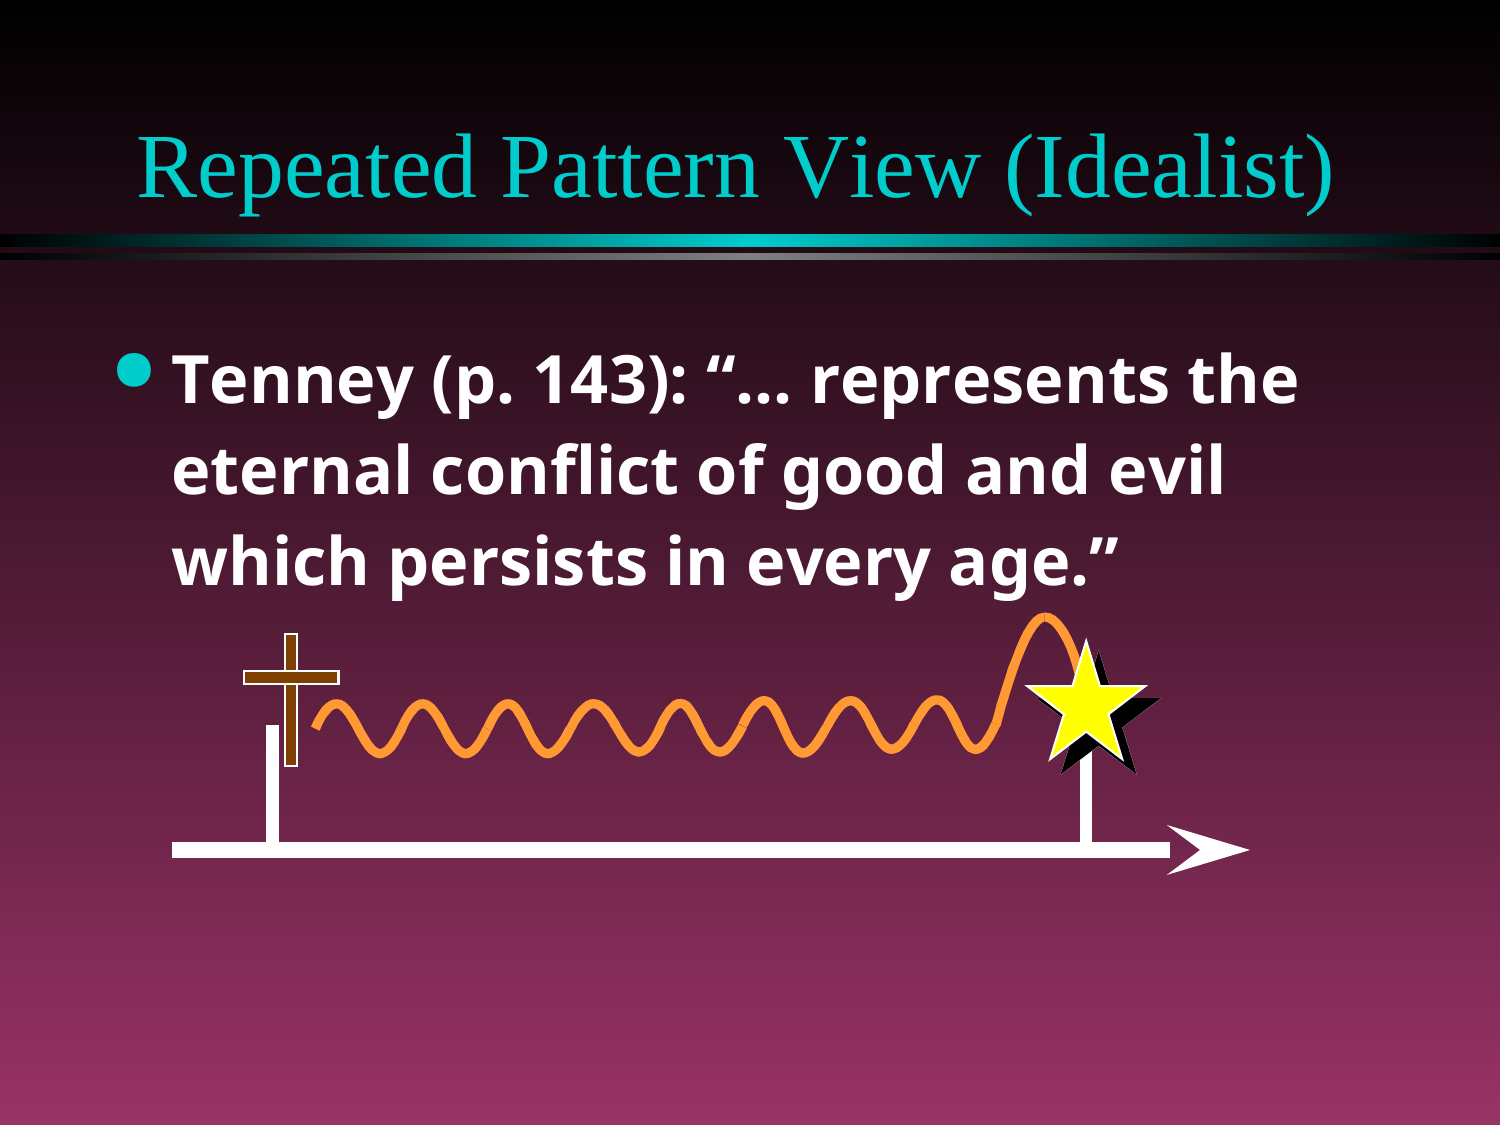

# Repeated Pattern View (Idealist)
Tenney (p. 143): “… represents the eternal conflict of good and evil which persists in every age.”